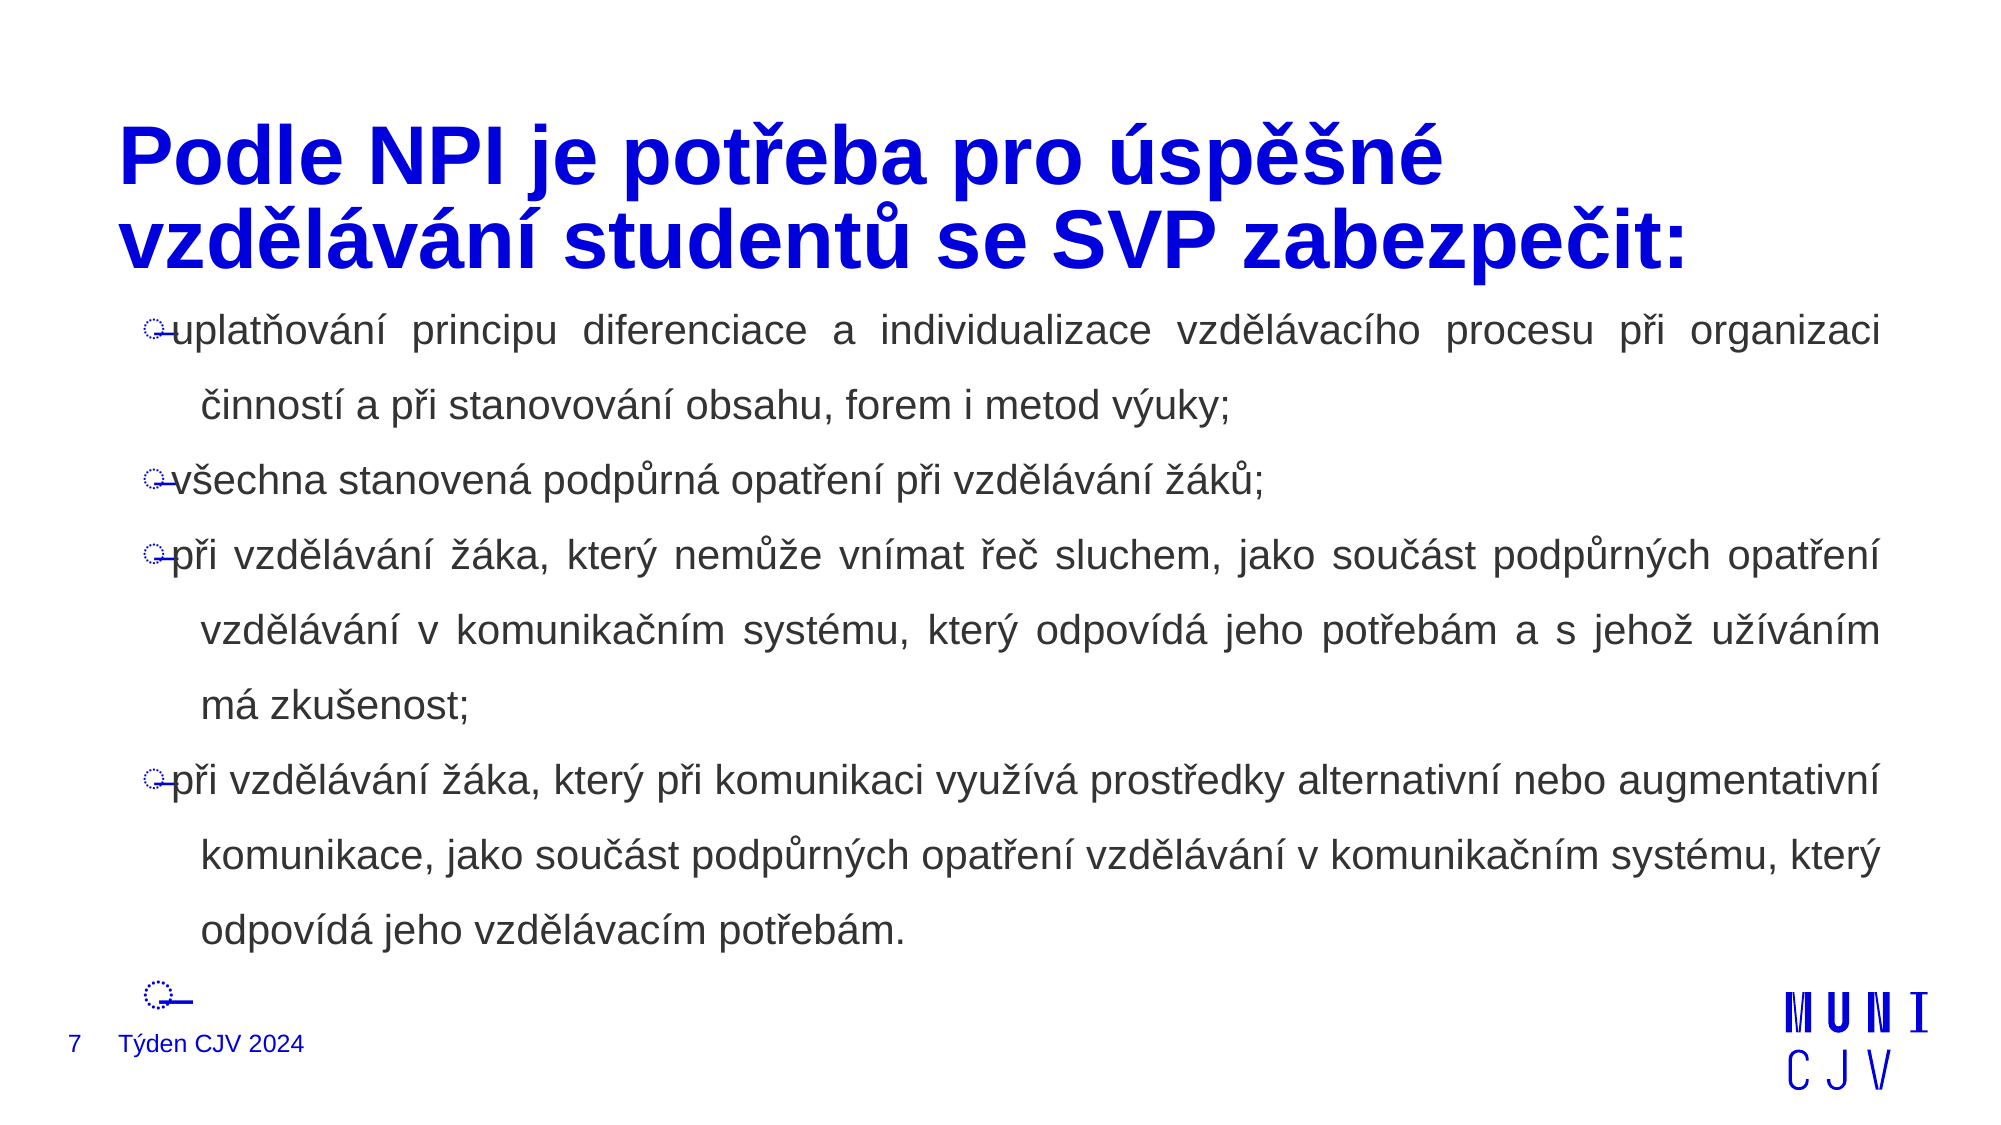

# Podle NPI je potřeba pro úspěšné vzdělávání studentů se SVP zabezpečit:
uplatňování principu diferenciace a individualizace vzdělávacího procesu při organizaci činností a při stanovování obsahu, forem i metod výuky;
všechna stanovená podpůrná opatření při vzdělávání žáků;
při vzdělávání žáka, který nemůže vnímat řeč sluchem, jako součást podpůrných opatření vzdělávání v komunikačním systému, který odpovídá jeho potřebám a s jehož užíváním má zkušenost;
při vzdělávání žáka, který při komunikaci využívá prostředky alternativní nebo augmentativní komunikace, jako součást podpůrných opatření vzdělávání v komunikačním systému, který odpovídá jeho vzdělávacím potřebám.
Týden CJV 2024